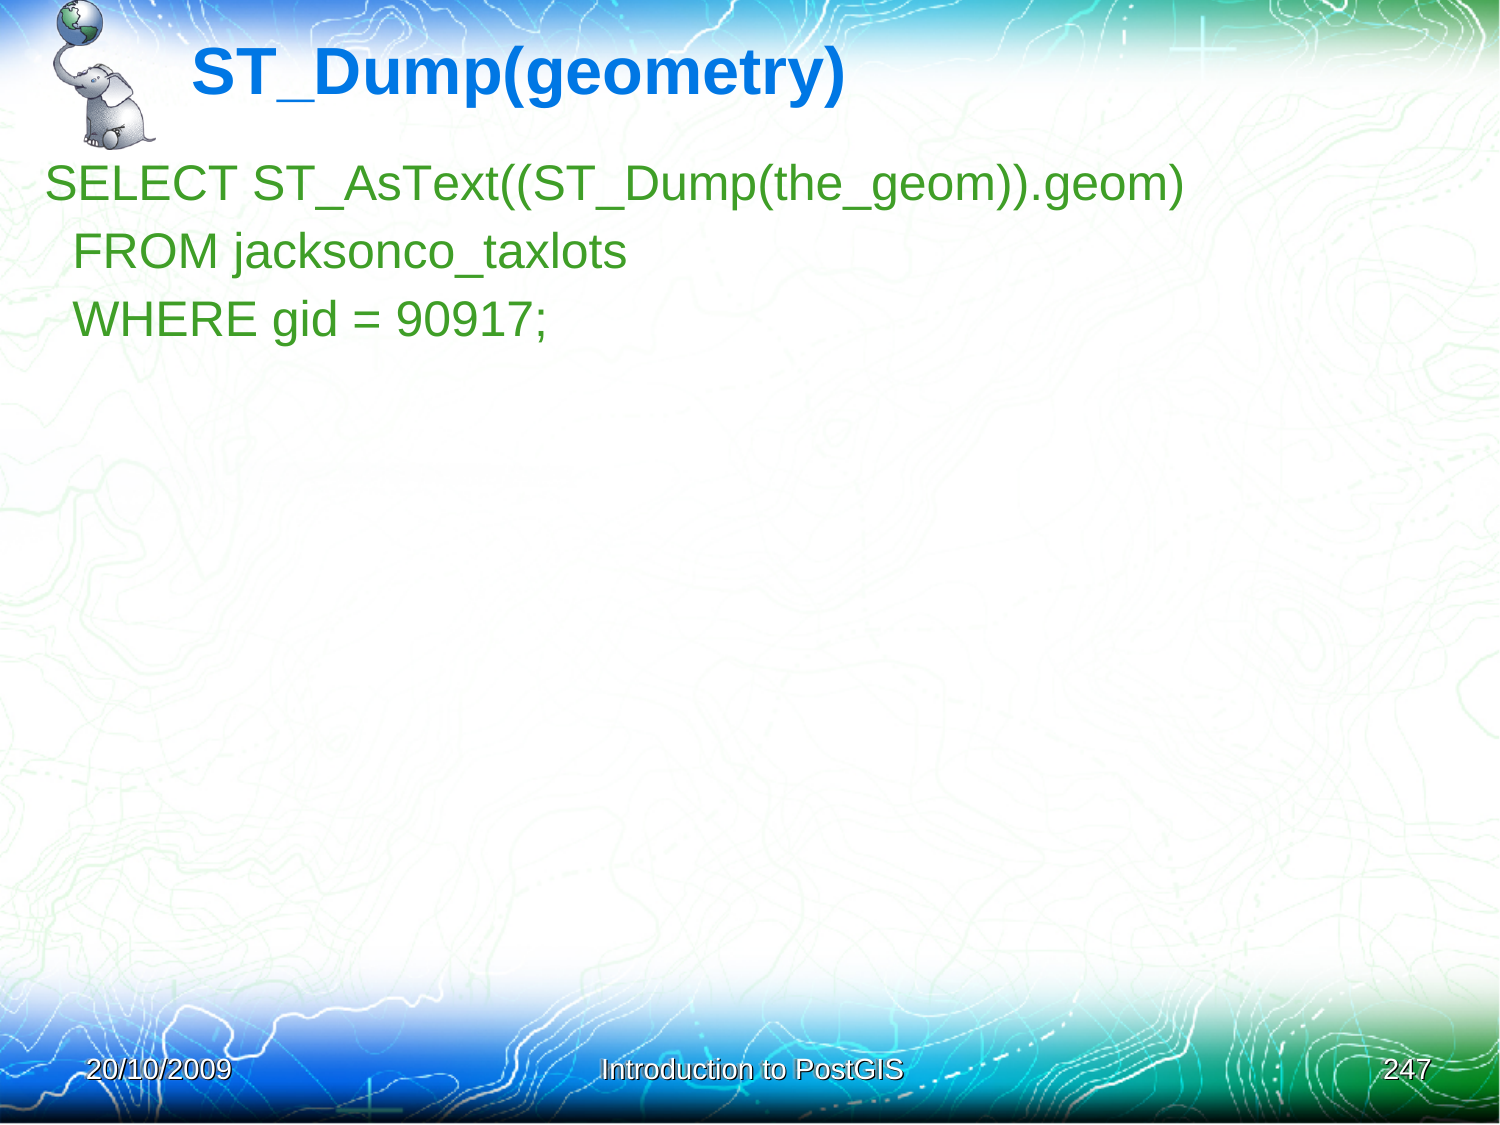

# ST_Dump(geometry)
SELECT ST_AsText((ST_Dump(the_geom)).geom)
 FROM jacksonco_taxlots
 WHERE gid = 90917;
20/10/2009
Introduction to PostGIS
247